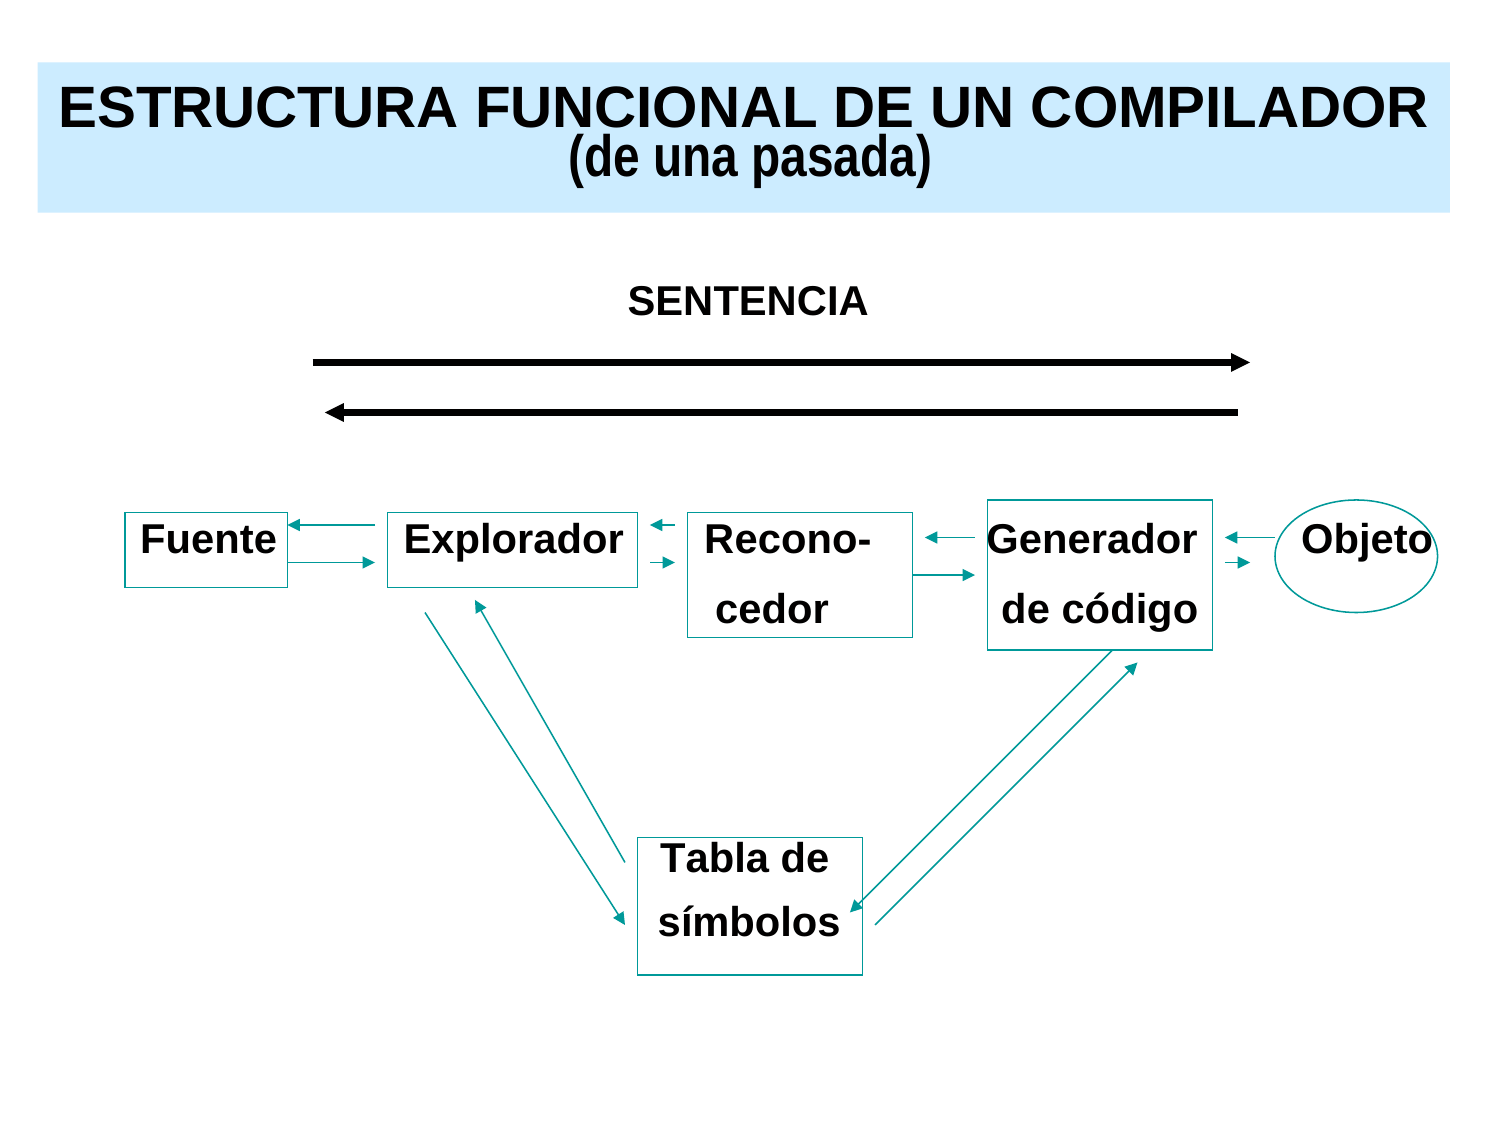

# ESTRUCTURA FUNCIONAL DE UN COMPILADOR (de una pasada)
 SENTENCIA
Fuente Explorador Recono- Generador Objeto
 cedor de código
 Tabla de
 símbolos
Año 2004
24